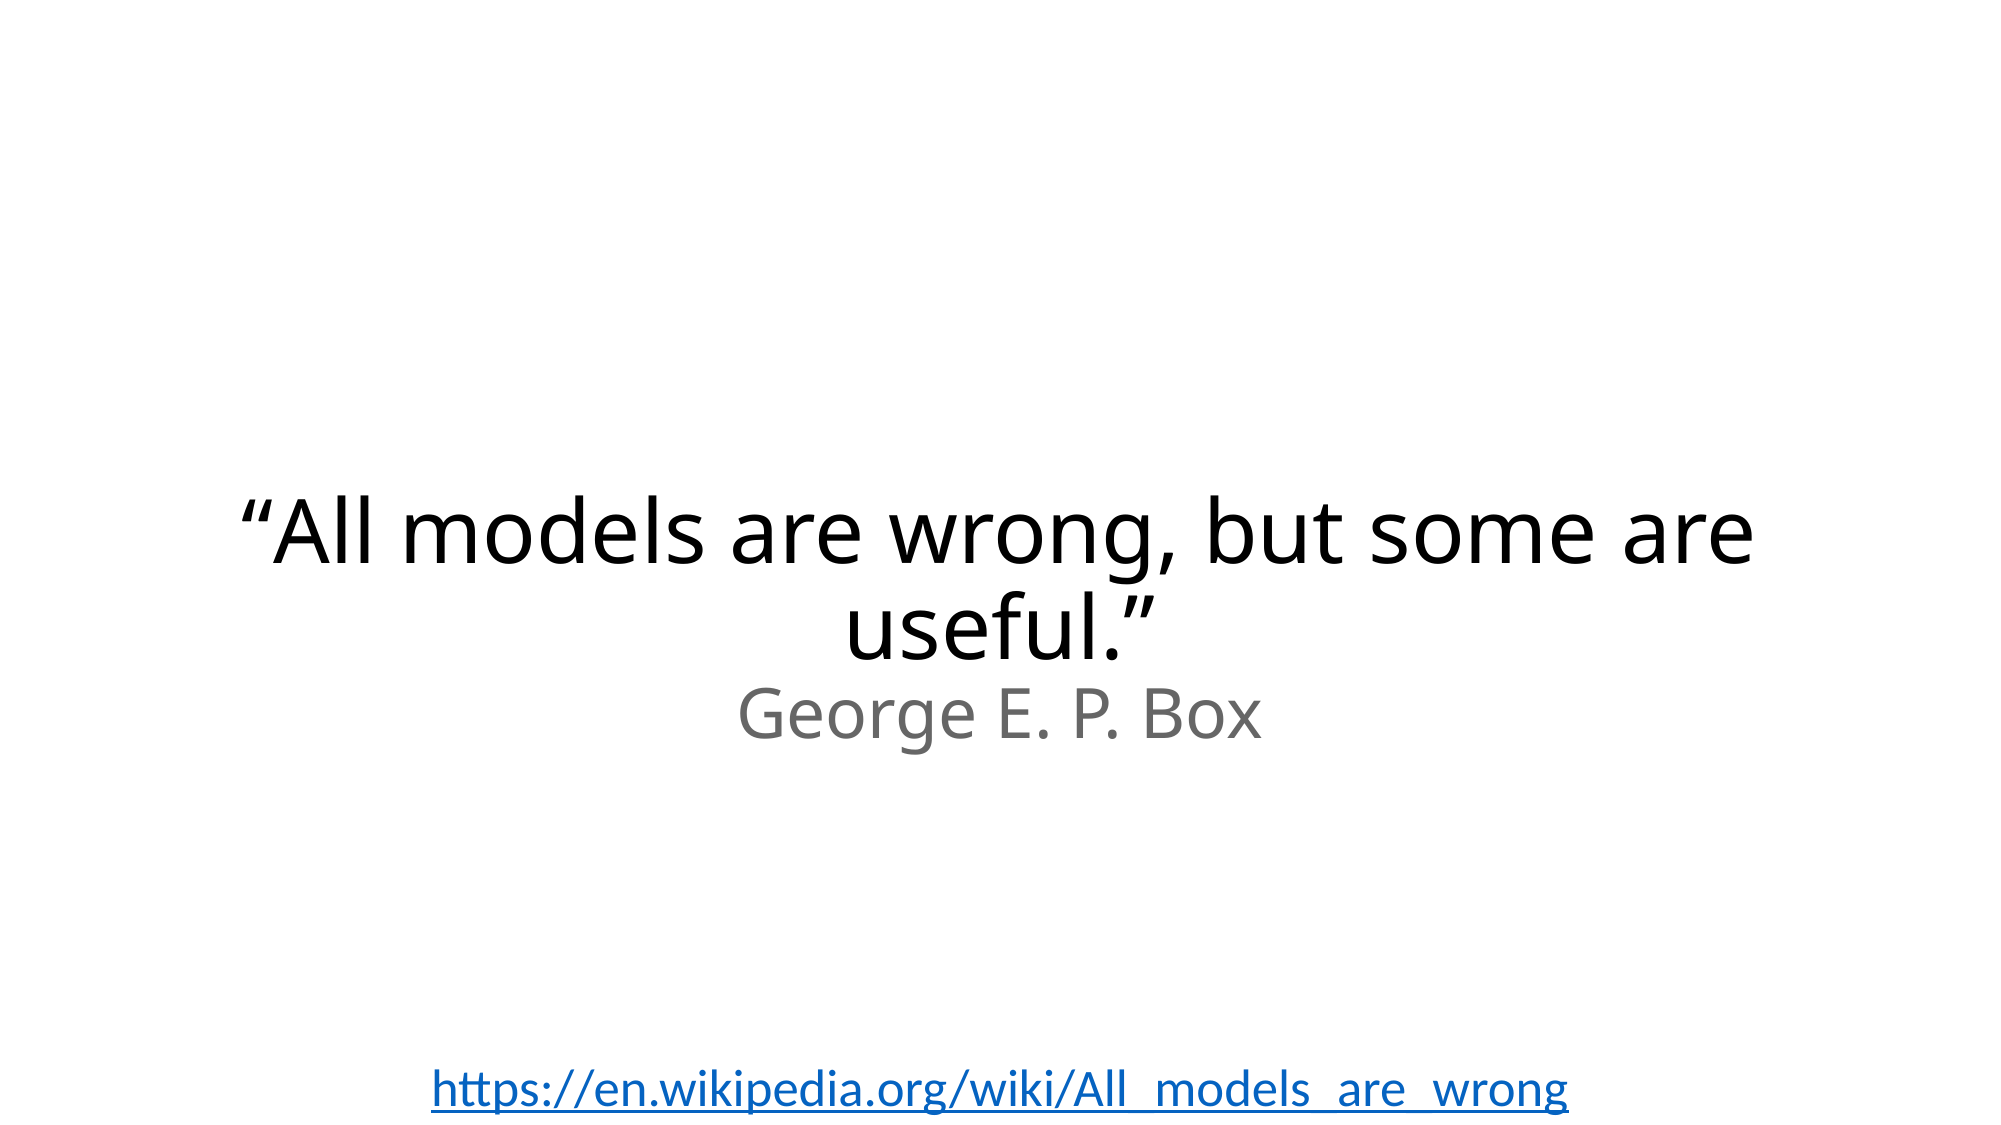

# “All models are wrong, but some are useful.”
George E. P. Box
https://en.wikipedia.org/wiki/All_models_are_wrong